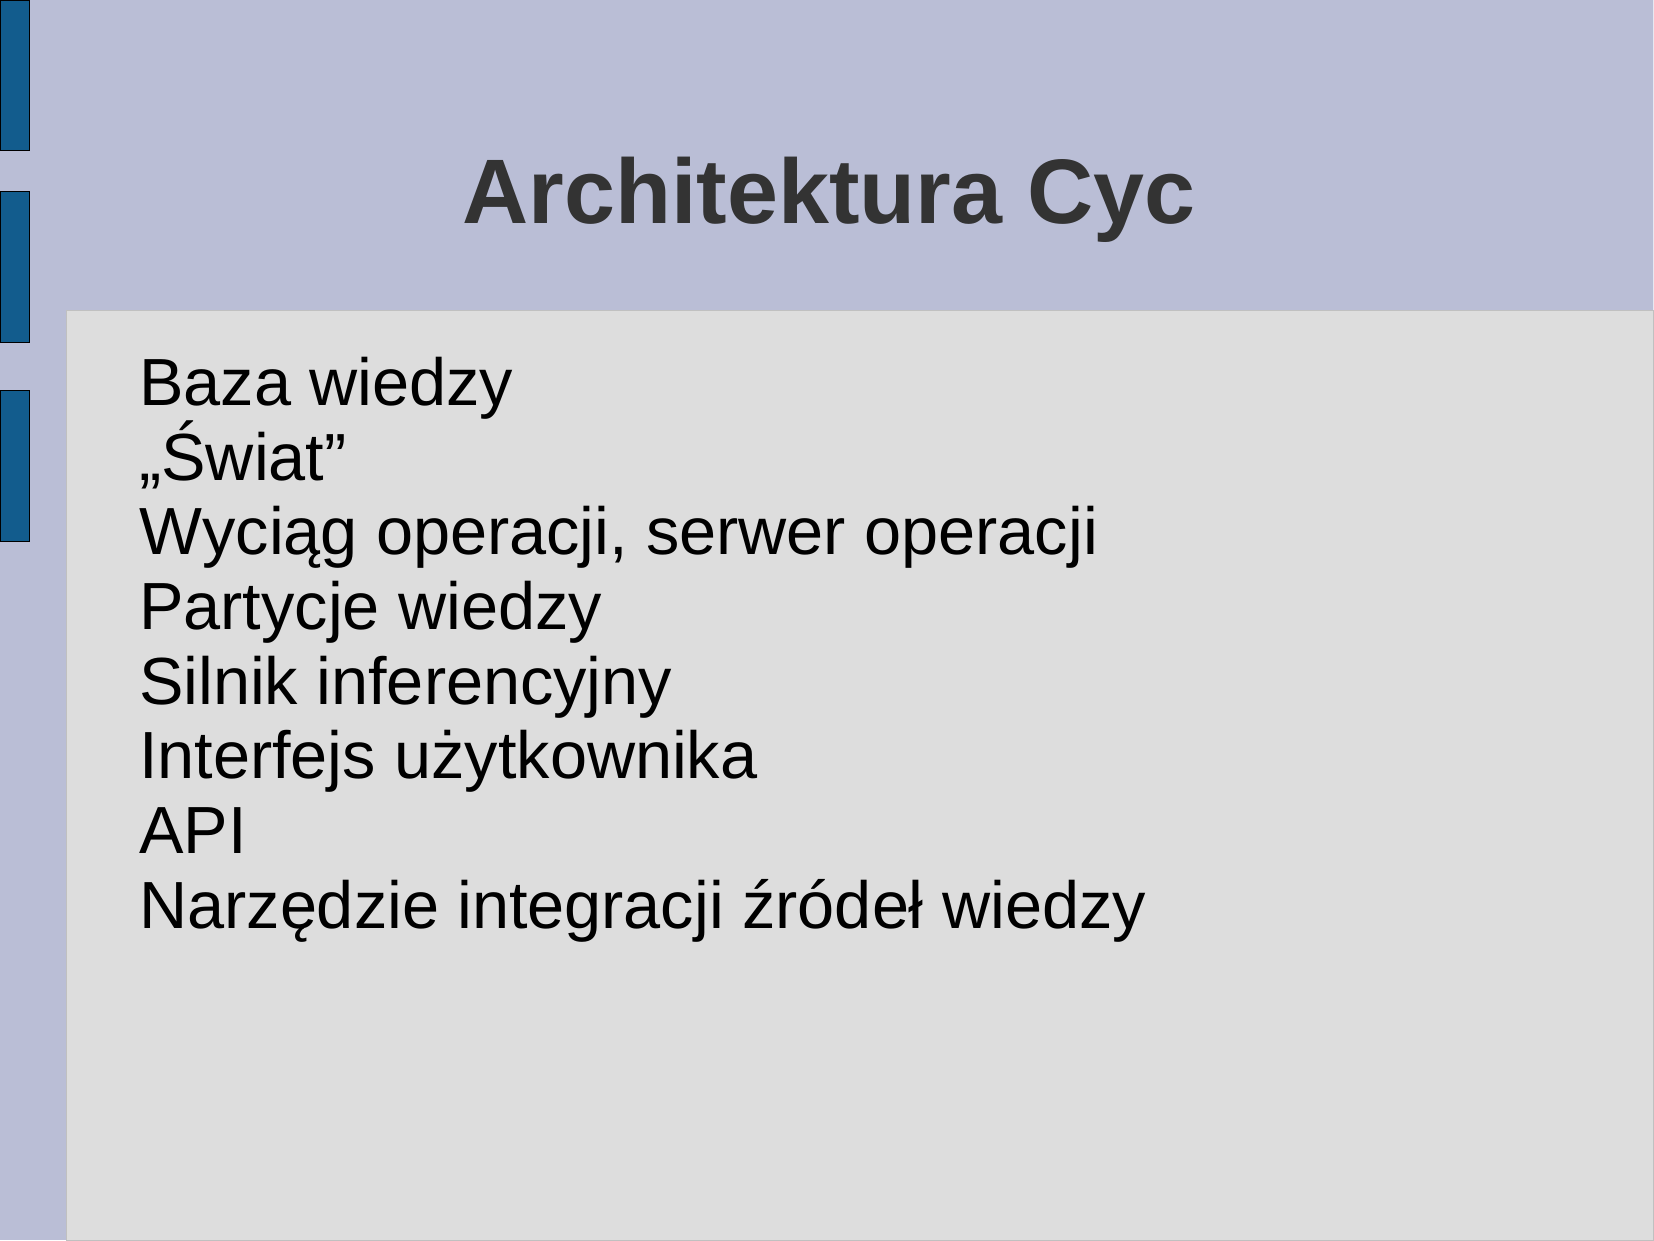

# Architektura Cyc
Baza wiedzy
„Świat”
Wyciąg operacji, serwer operacji
Partycje wiedzy
Silnik inferencyjny
Interfejs użytkownika
API
Narzędzie integracji źródeł wiedzy